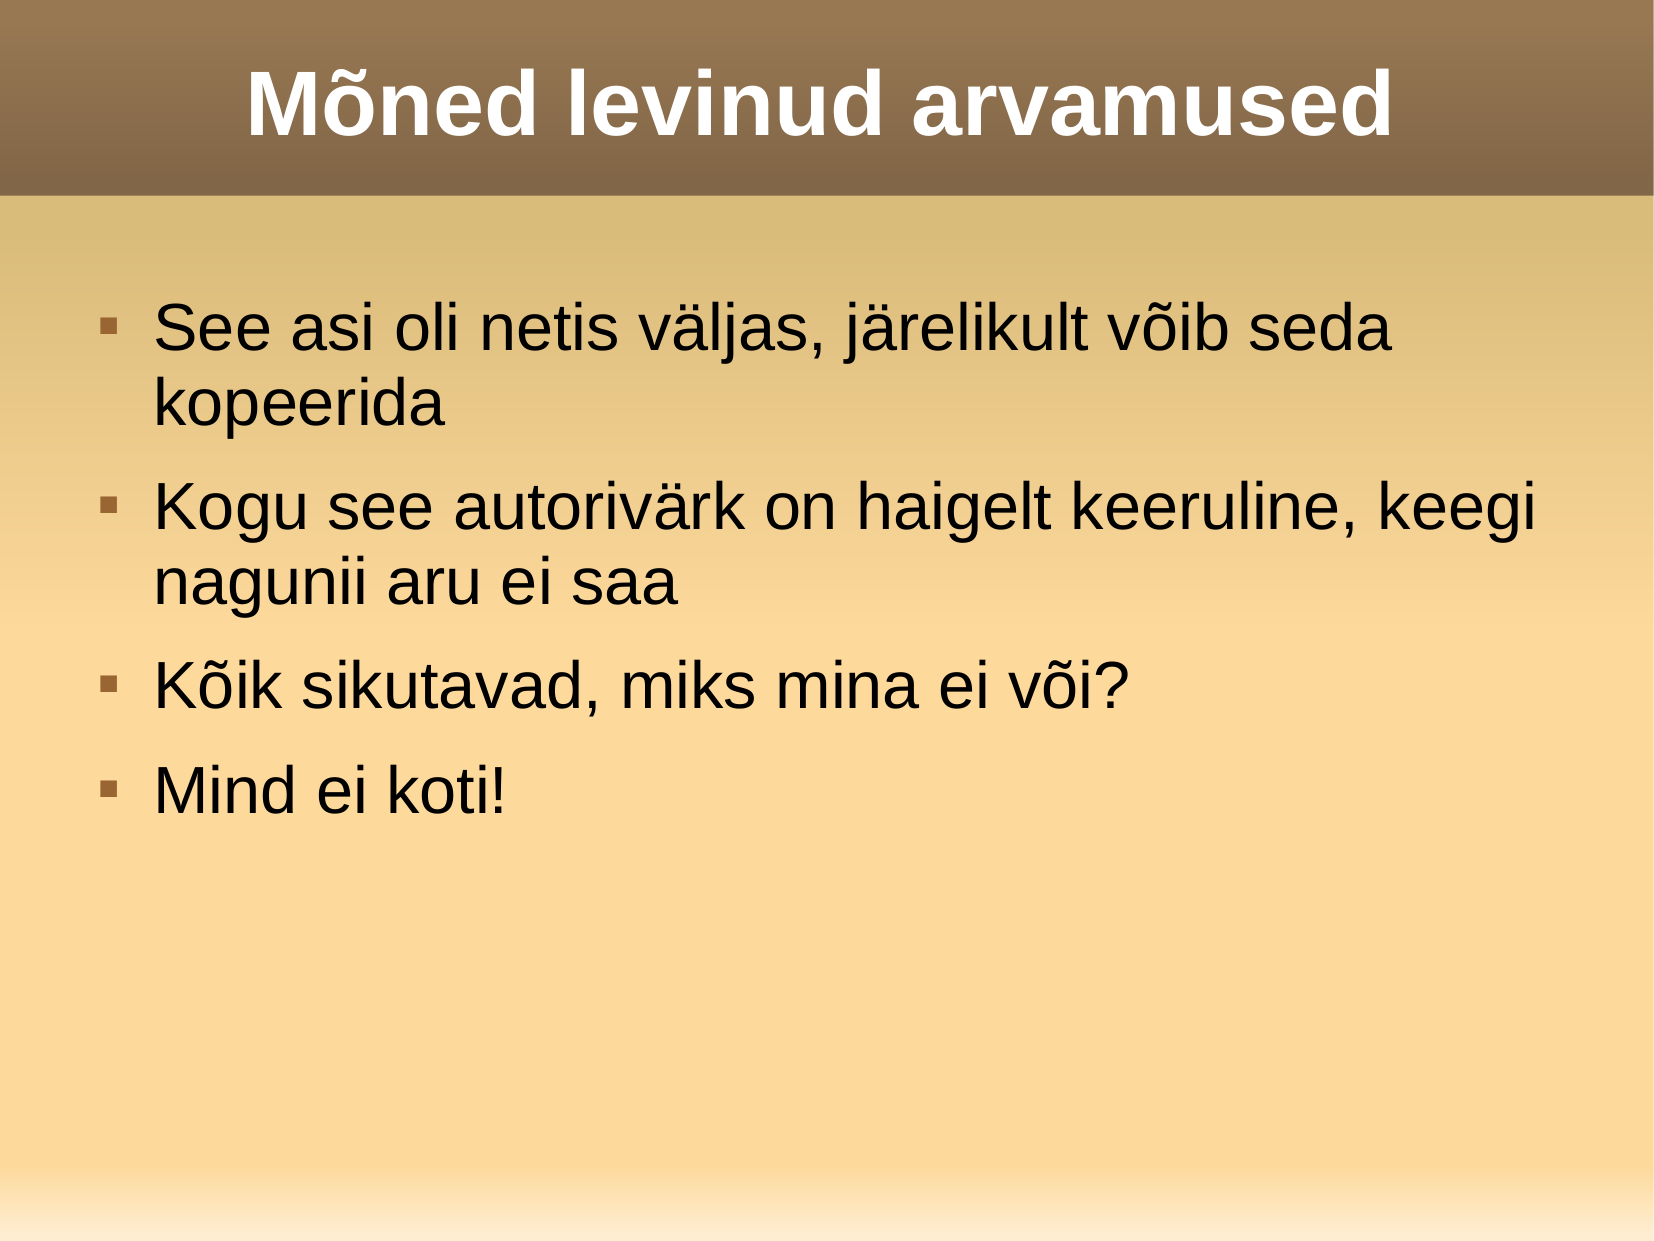

# Mõned levinud arvamused
See asi oli netis väljas, järelikult võib seda kopeerida
Kogu see autorivärk on haigelt keeruline, keegi nagunii aru ei saa
Kõik sikutavad, miks mina ei või?
Mind ei koti!